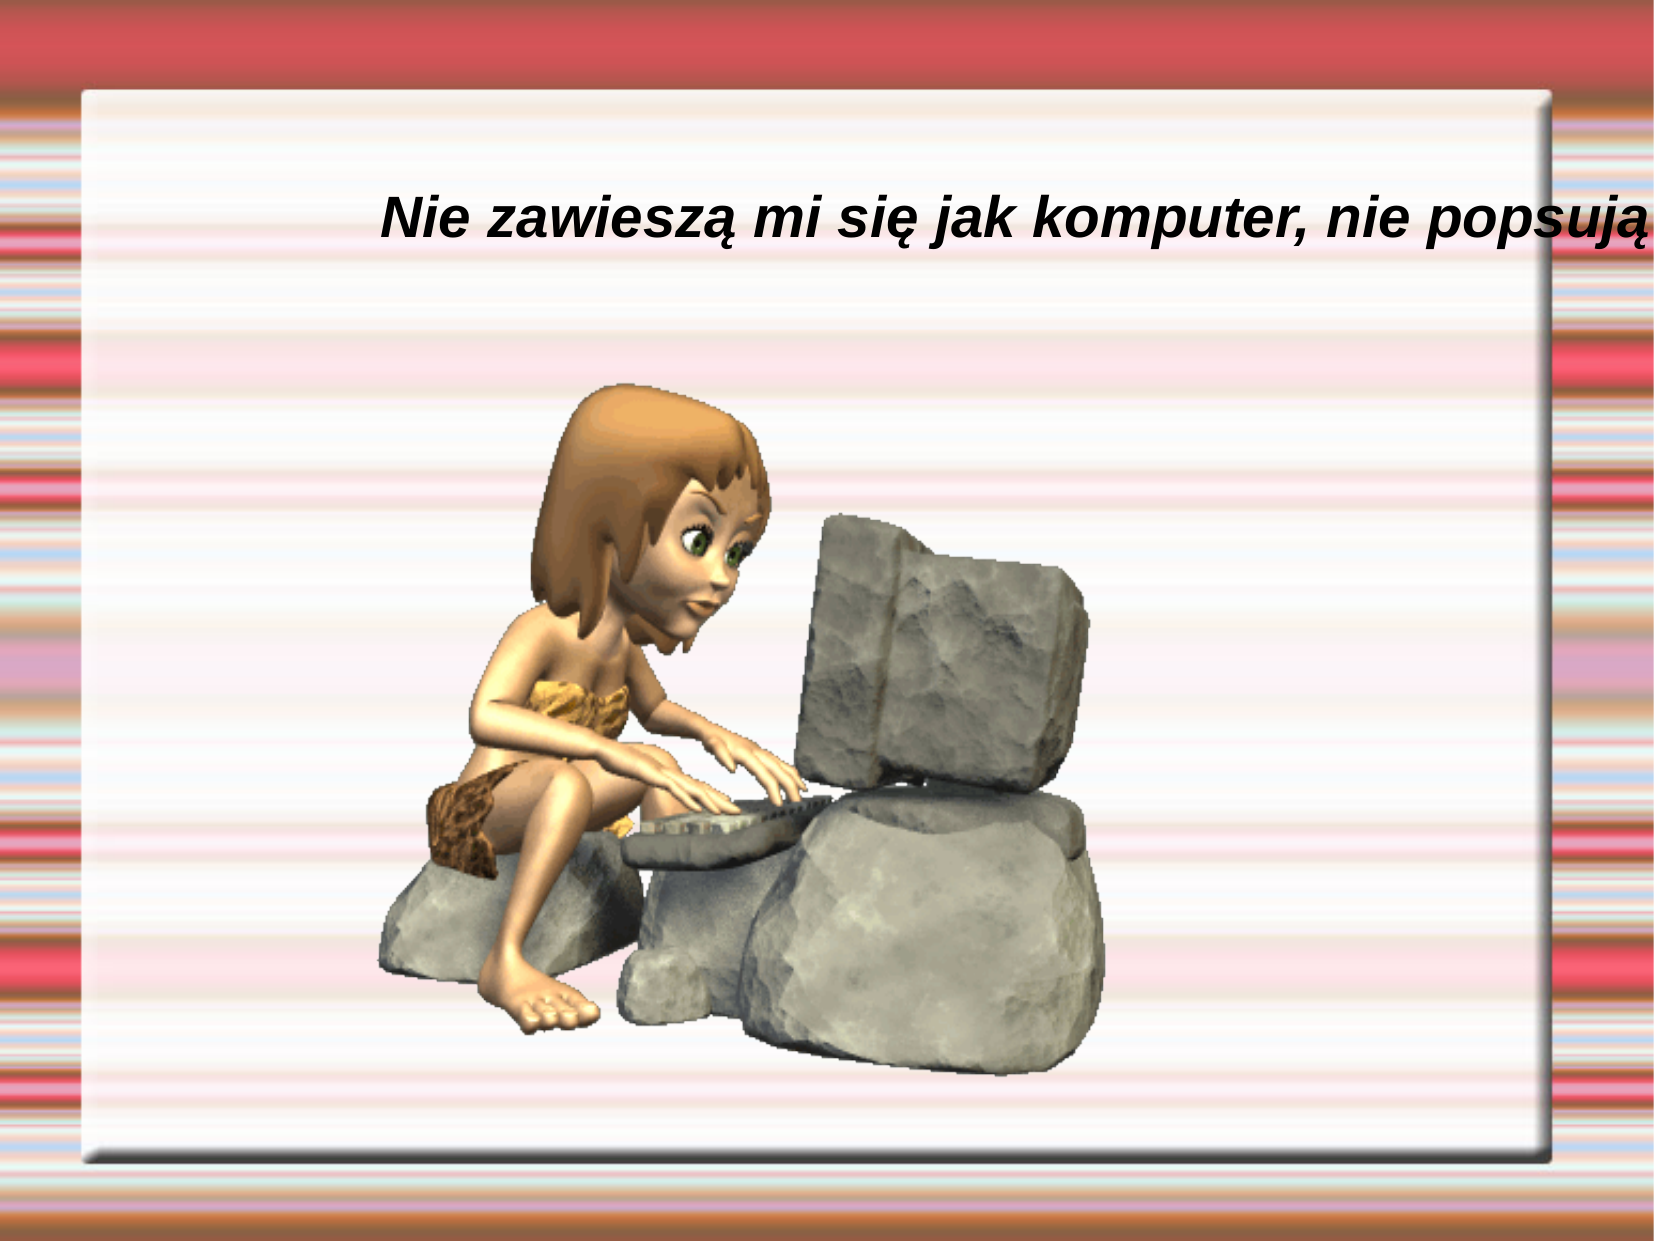

Nie zawieszą mi się jak komputer, nie popsują wzroku